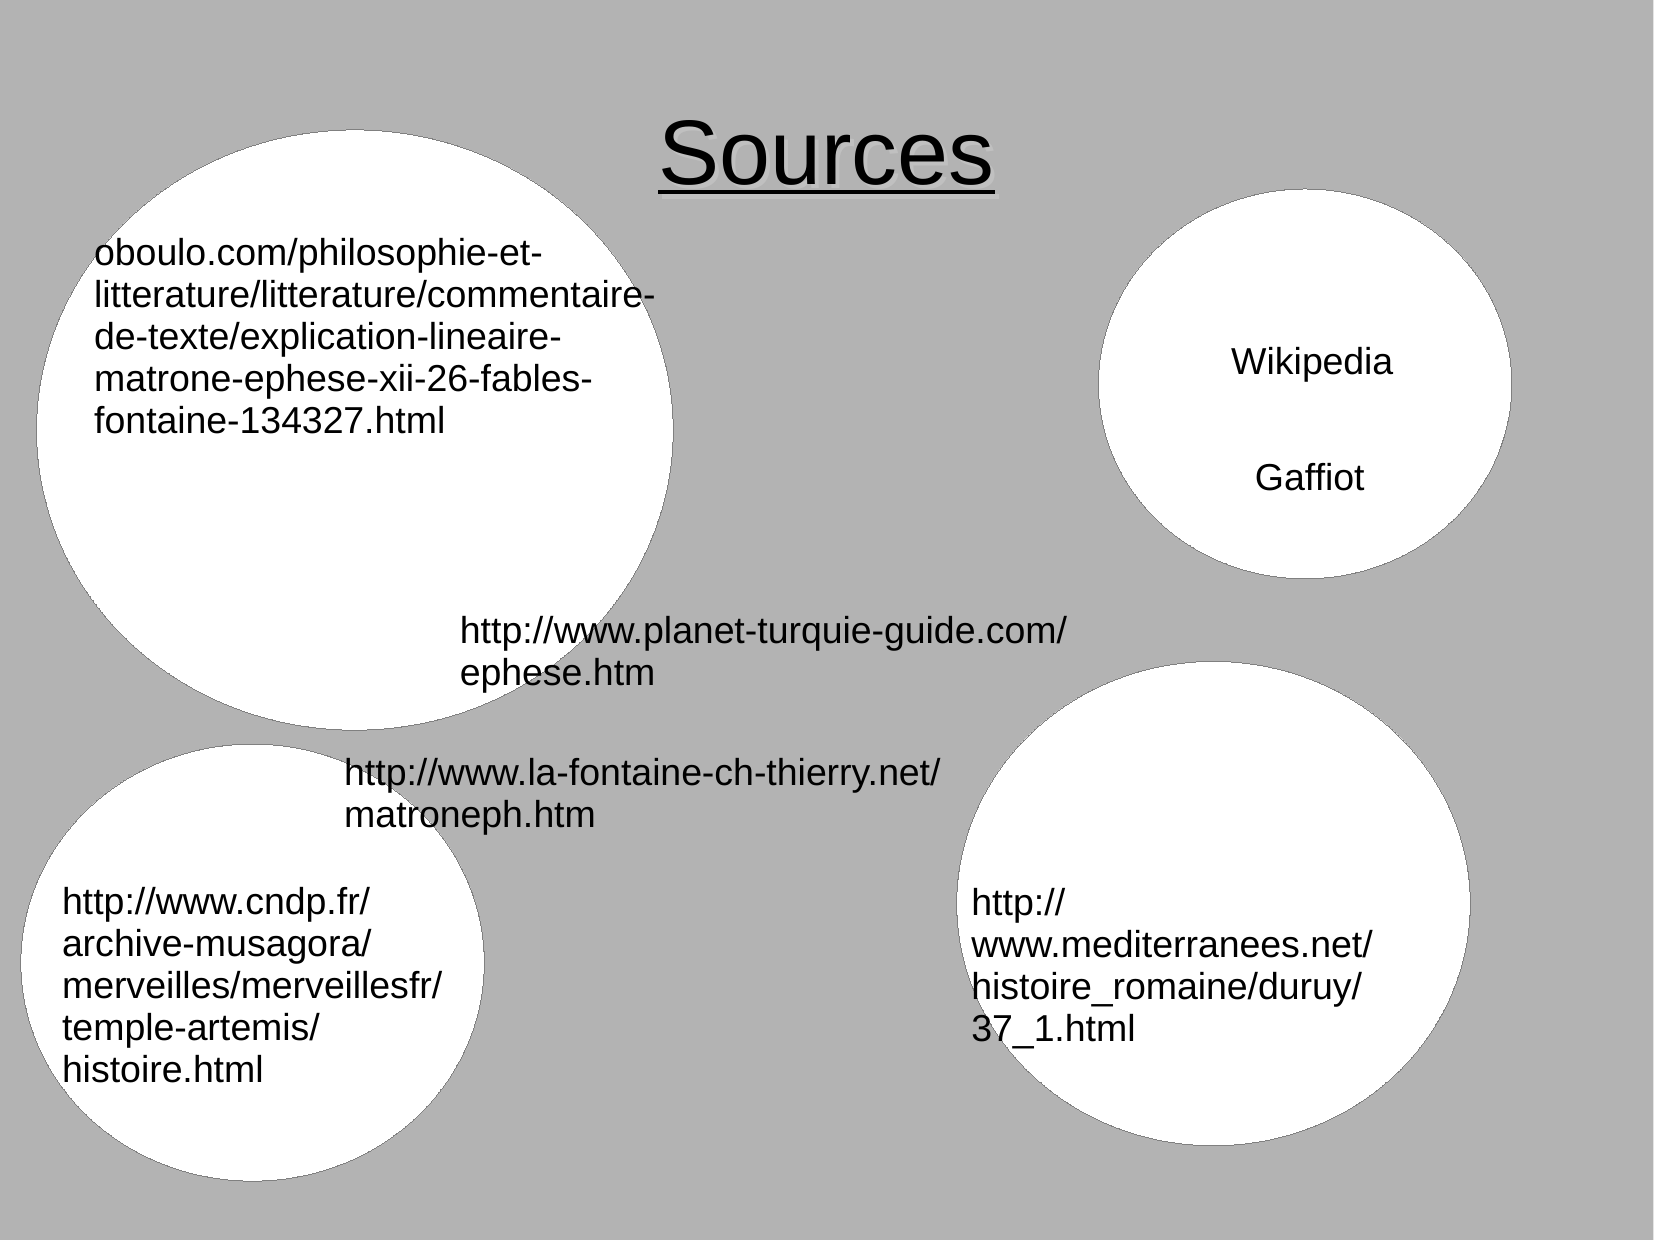

# Sources
oboulo.com/philosophie-et-litterature/litterature/commentaire-de-texte/explication-lineaire-matrone-ephese-xii-26-fables-fontaine-134327.html
Wikipedia
Gaffiot
http://www.planet-turquie-guide.com/ephese.htm
http://www.la-fontaine-ch-thierry.net/matroneph.htm
http://www.cndp.fr/archive-musagora/merveilles/merveillesfr/temple-artemis/histoire.html
http://www.mediterranees.net/histoire_romaine/duruy/37_1.html